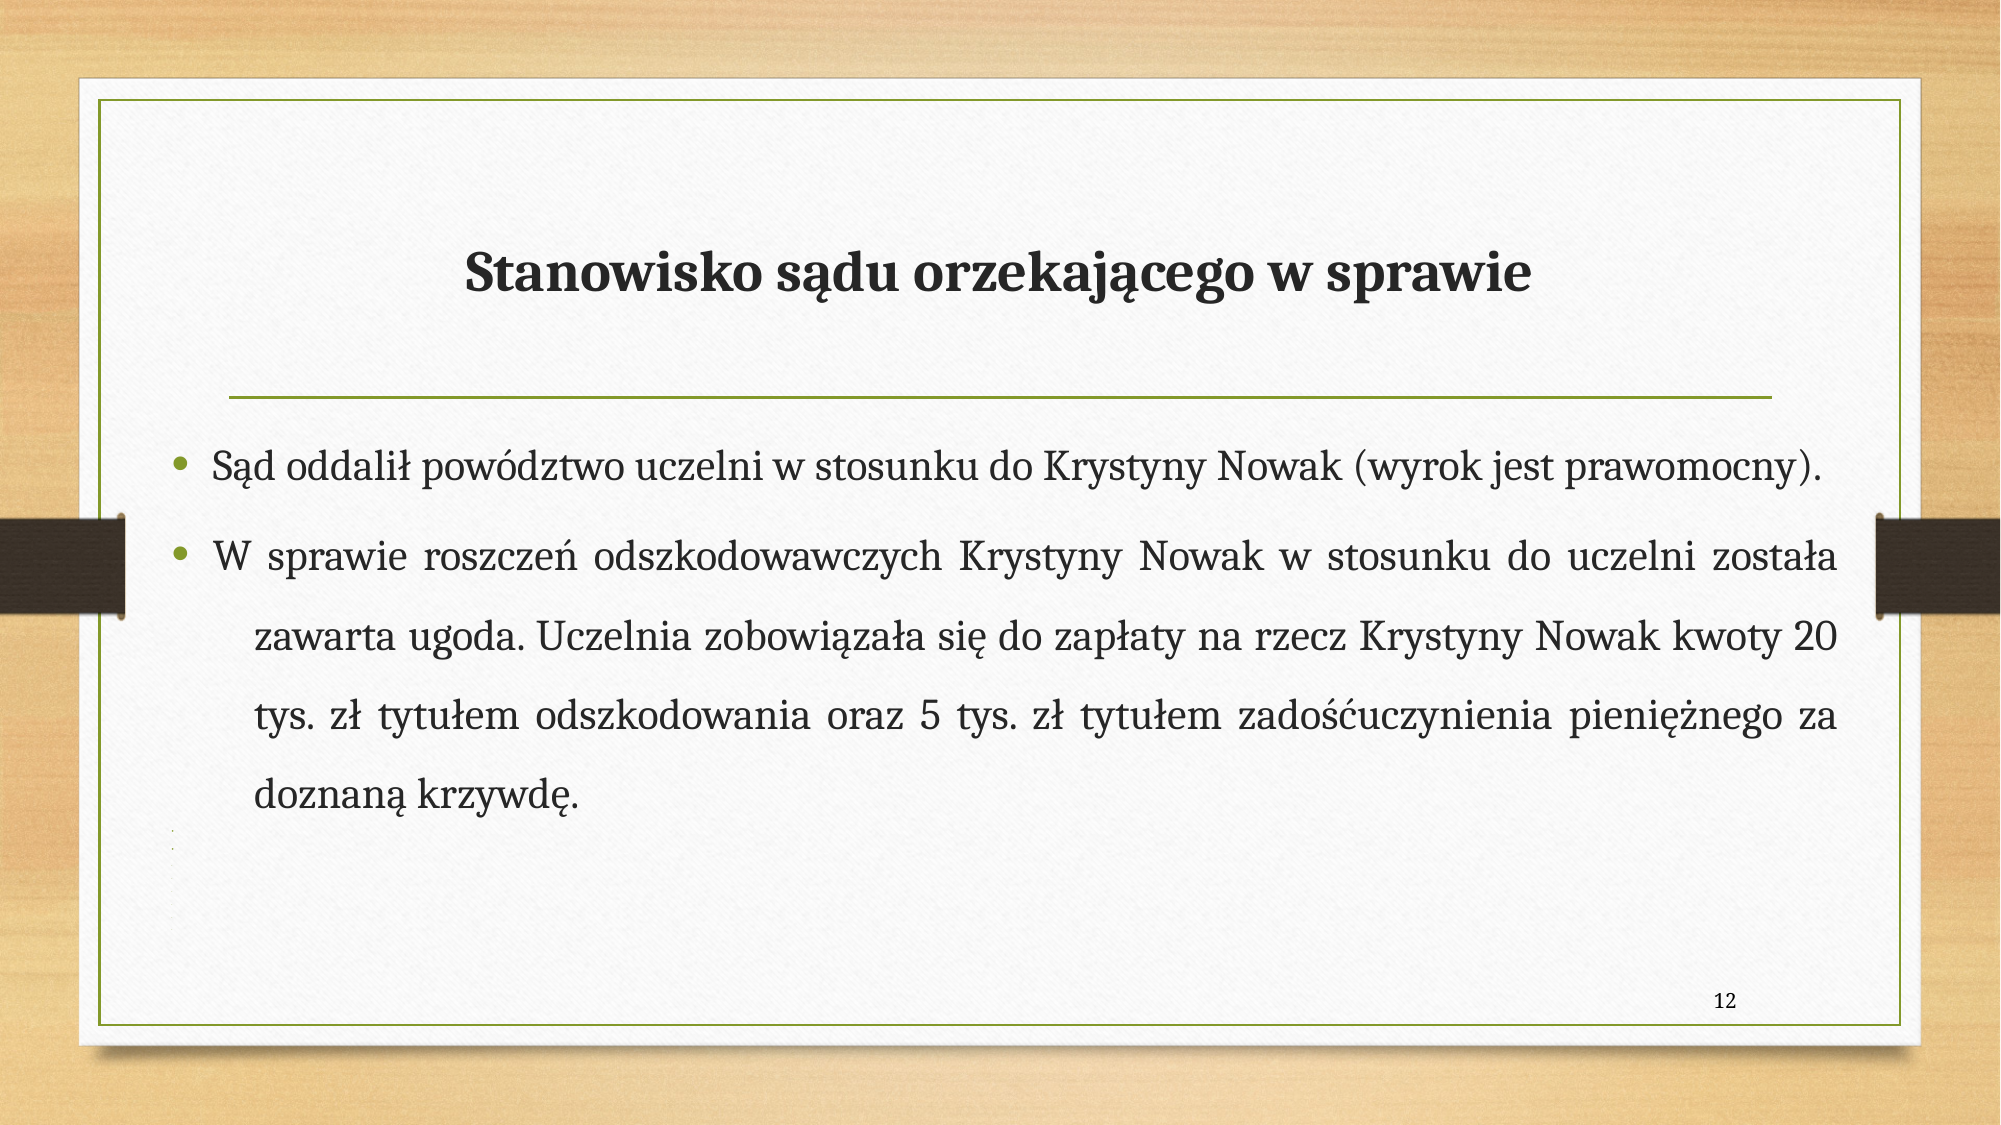

# Stanowisko sądu orzekającego w sprawie
Sąd oddalił powództwo uczelni w stosunku do Krystyny Nowak (wyrok jest prawomocny).
W sprawie roszczeń odszkodowawczych Krystyny Nowak w stosunku do uczelni została zawarta ugoda. Uczelnia zobowiązała się do zapłaty na rzecz Krystyny Nowak kwoty 20 tys. zł tytułem odszkodowania oraz 5 tys. zł tytułem zadośćuczynienia pieniężnego za doznaną krzywdę.